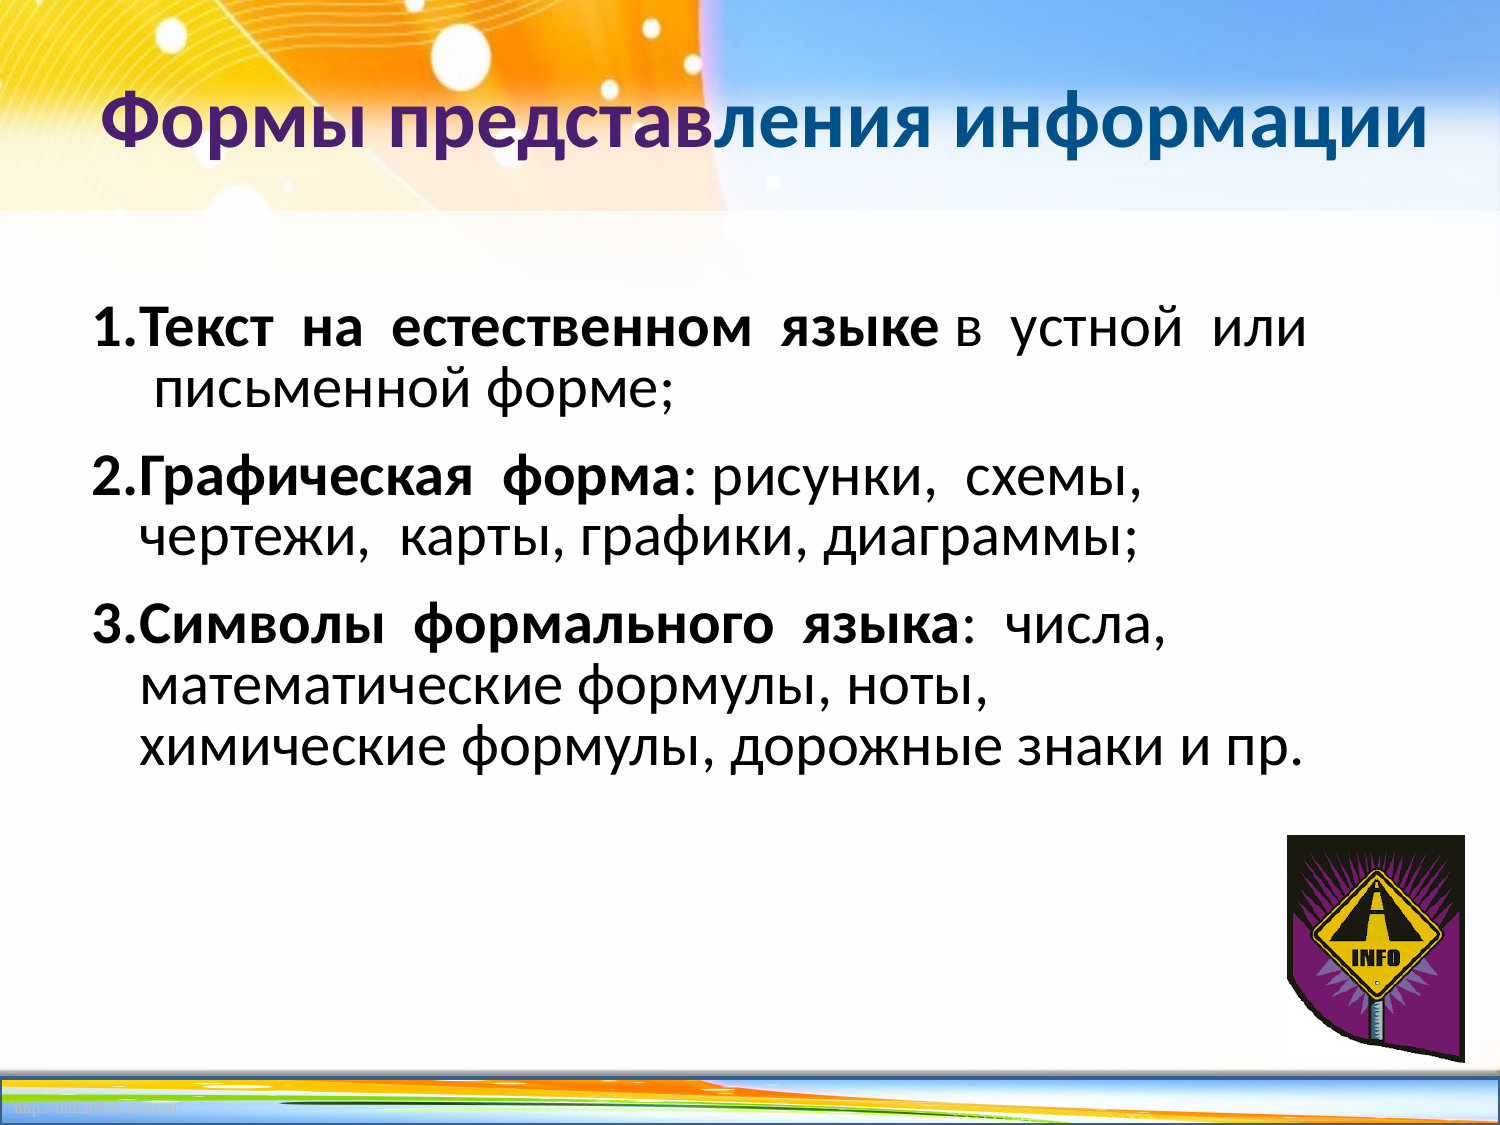

# Формы представления информации
Текст на естественном языке в устной или письменной форме;
Графическая форма: рисунки, схемы, чертежи, карты, графики, диаграммы;
Символы формального языка: числа, математические формулы, ноты, химические формулы, дорожные знаки и пр.